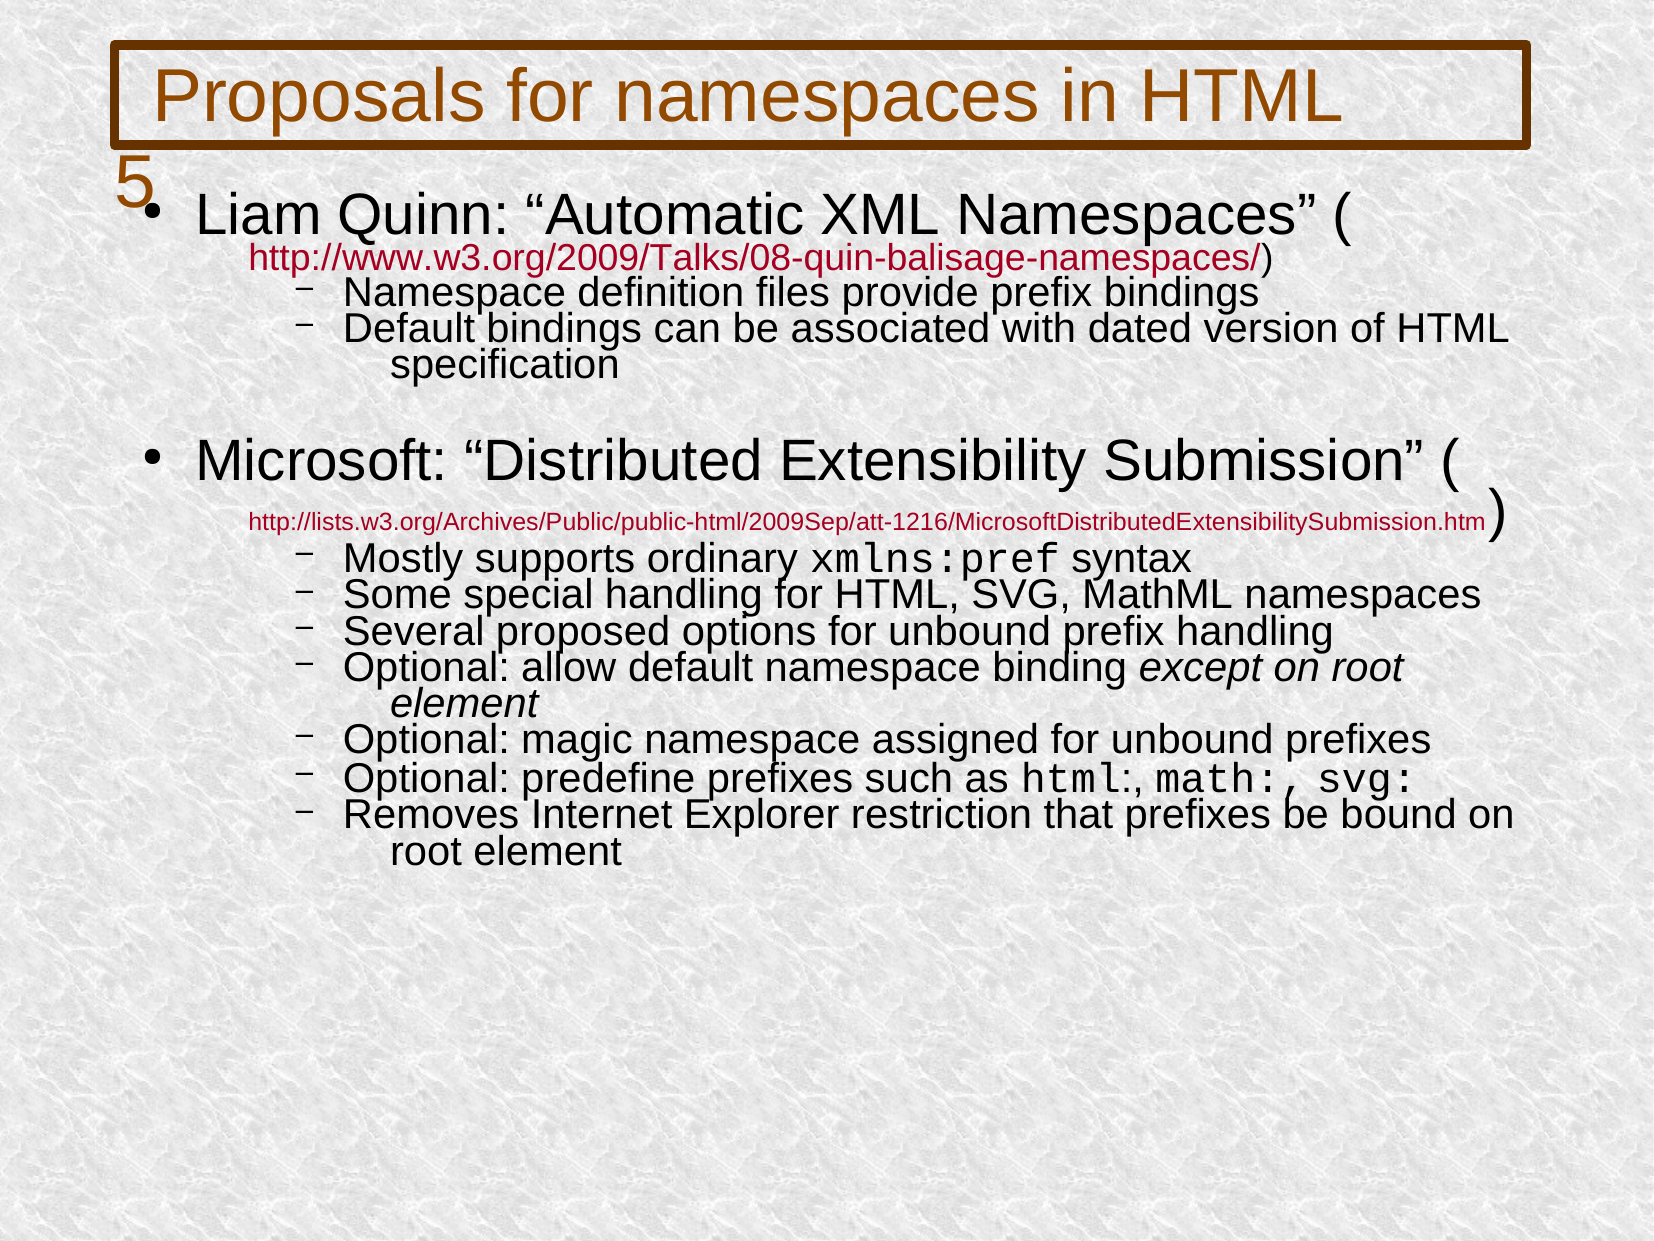

# Proposals for namespaces in HTML 5
Liam Quinn: “Automatic XML Namespaces” (http://www.w3.org/2009/Talks/08-quin-balisage-namespaces/)
Namespace definition files provide prefix bindings
Default bindings can be associated with dated version of HTML specification
Microsoft: “Distributed Extensibility Submission” (http://lists.w3.org/Archives/Public/public-html/2009Sep/att-1216/MicrosoftDistributedExtensibilitySubmission.htm)
Mostly supports ordinary xmlns:pref syntax
Some special handling for HTML, SVG, MathML namespaces
Several proposed options for unbound prefix handling
Optional: allow default namespace binding except on root element
Optional: magic namespace assigned for unbound prefixes
Optional: predefine prefixes such as html:, math:, svg:
Removes Internet Explorer restriction that prefixes be bound on root element